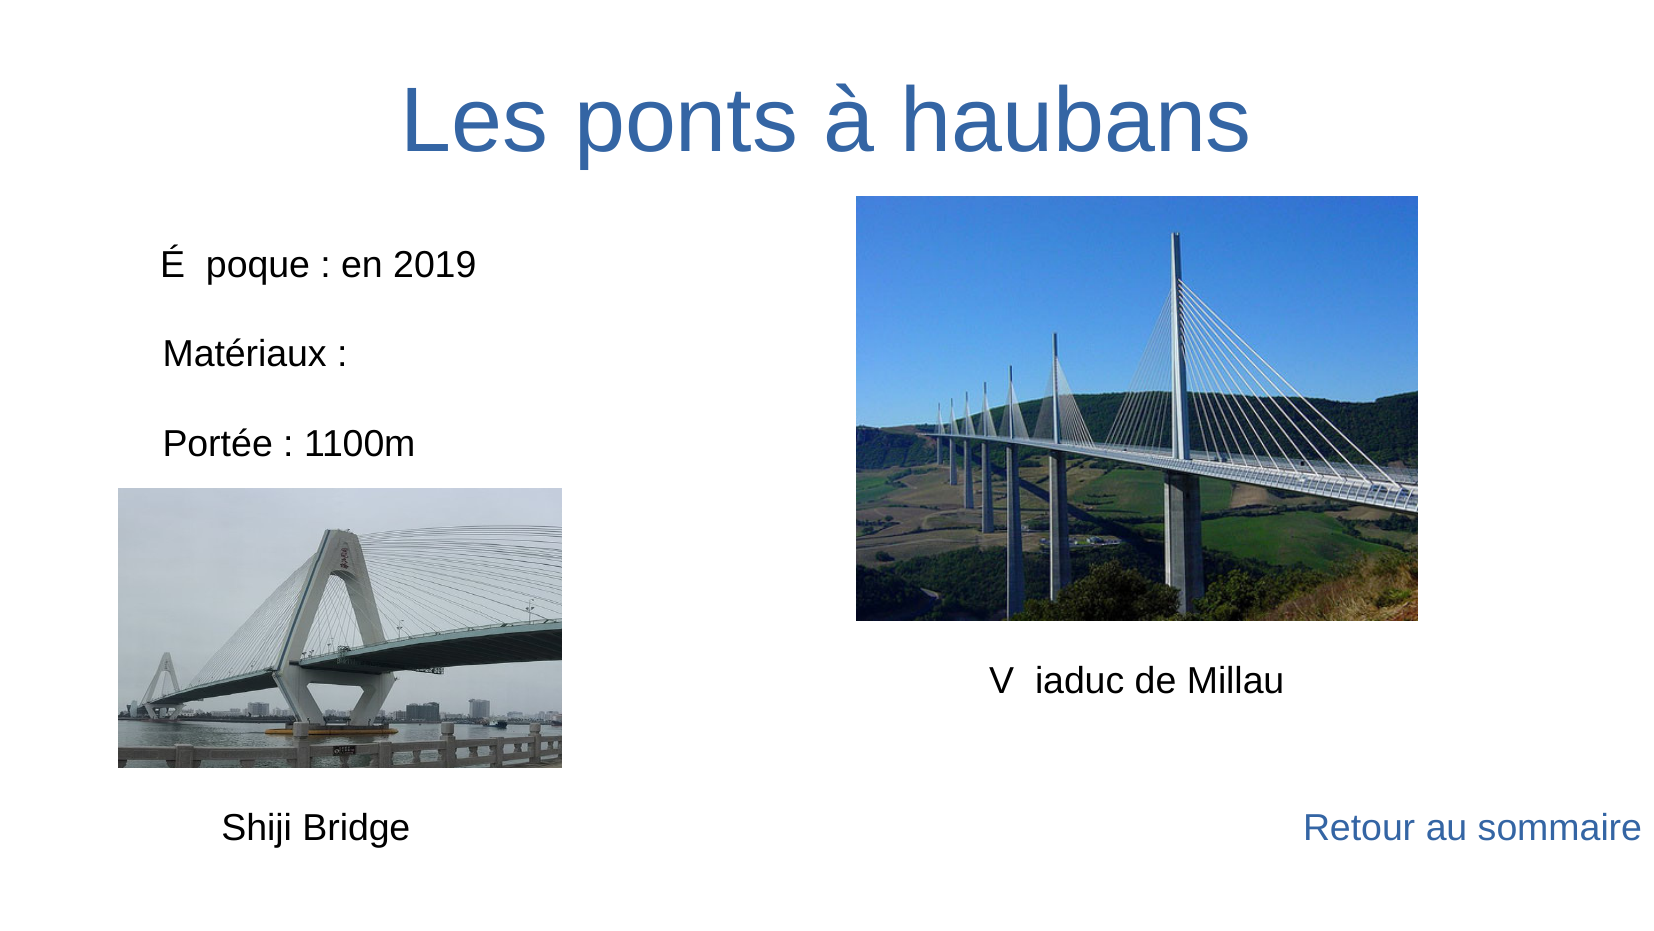

# Les ponts à haubans
É poque : en 2019
Matériaux :
Portée : 1100m
V iaduc de Millau
Shiji Bridge
Retour au sommaire